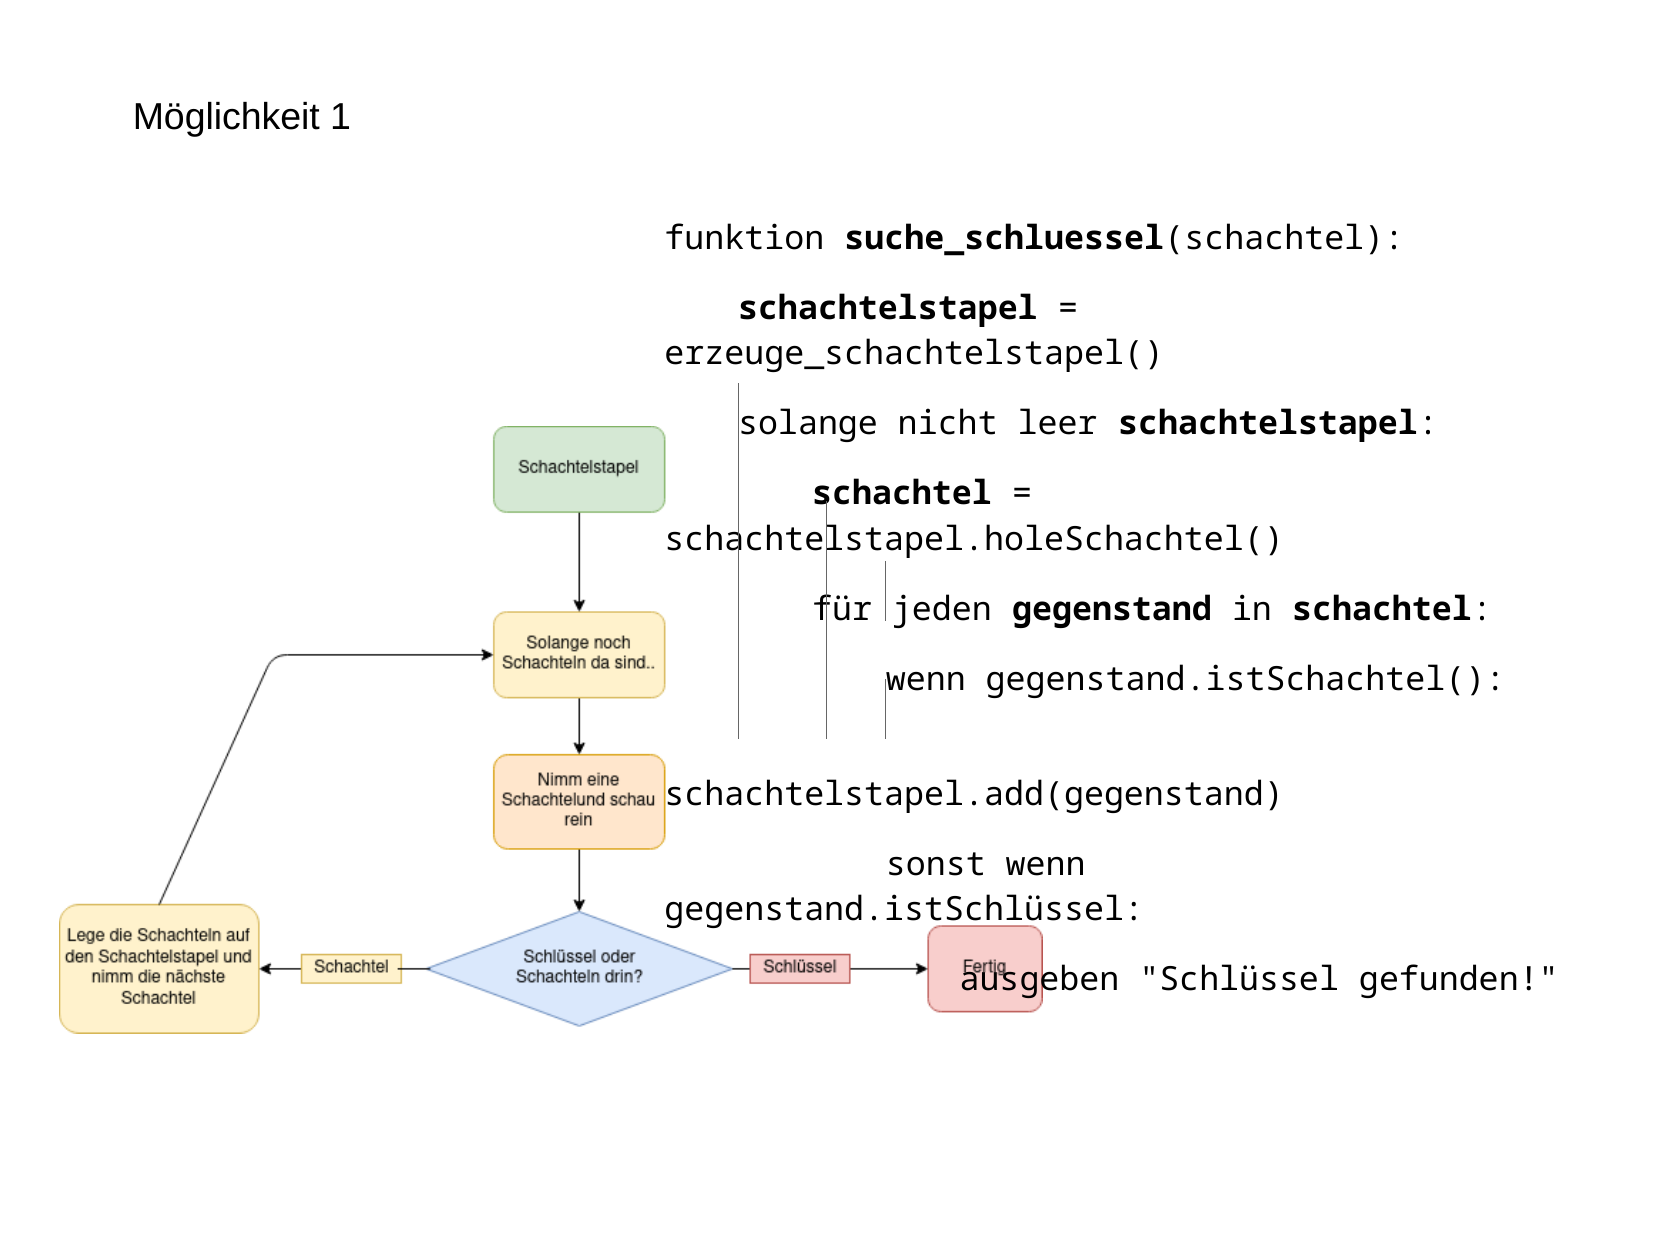

Möglichkeit 1
funktion suche_schluessel(schachtel):
	schachtelstapel = erzeuge_schachtelstapel()
	solange nicht leer schachtelstapel:
		schachtel = schachtelstapel.holeSchachtel()
		für jeden gegenstand in schachtel:
			wenn gegenstand.istSchachtel():
				 schachtelstapel.add(gegenstand)
			sonst wenn gegenstand.istSchlüssel:
				ausgeben "Schlüssel gefunden!"